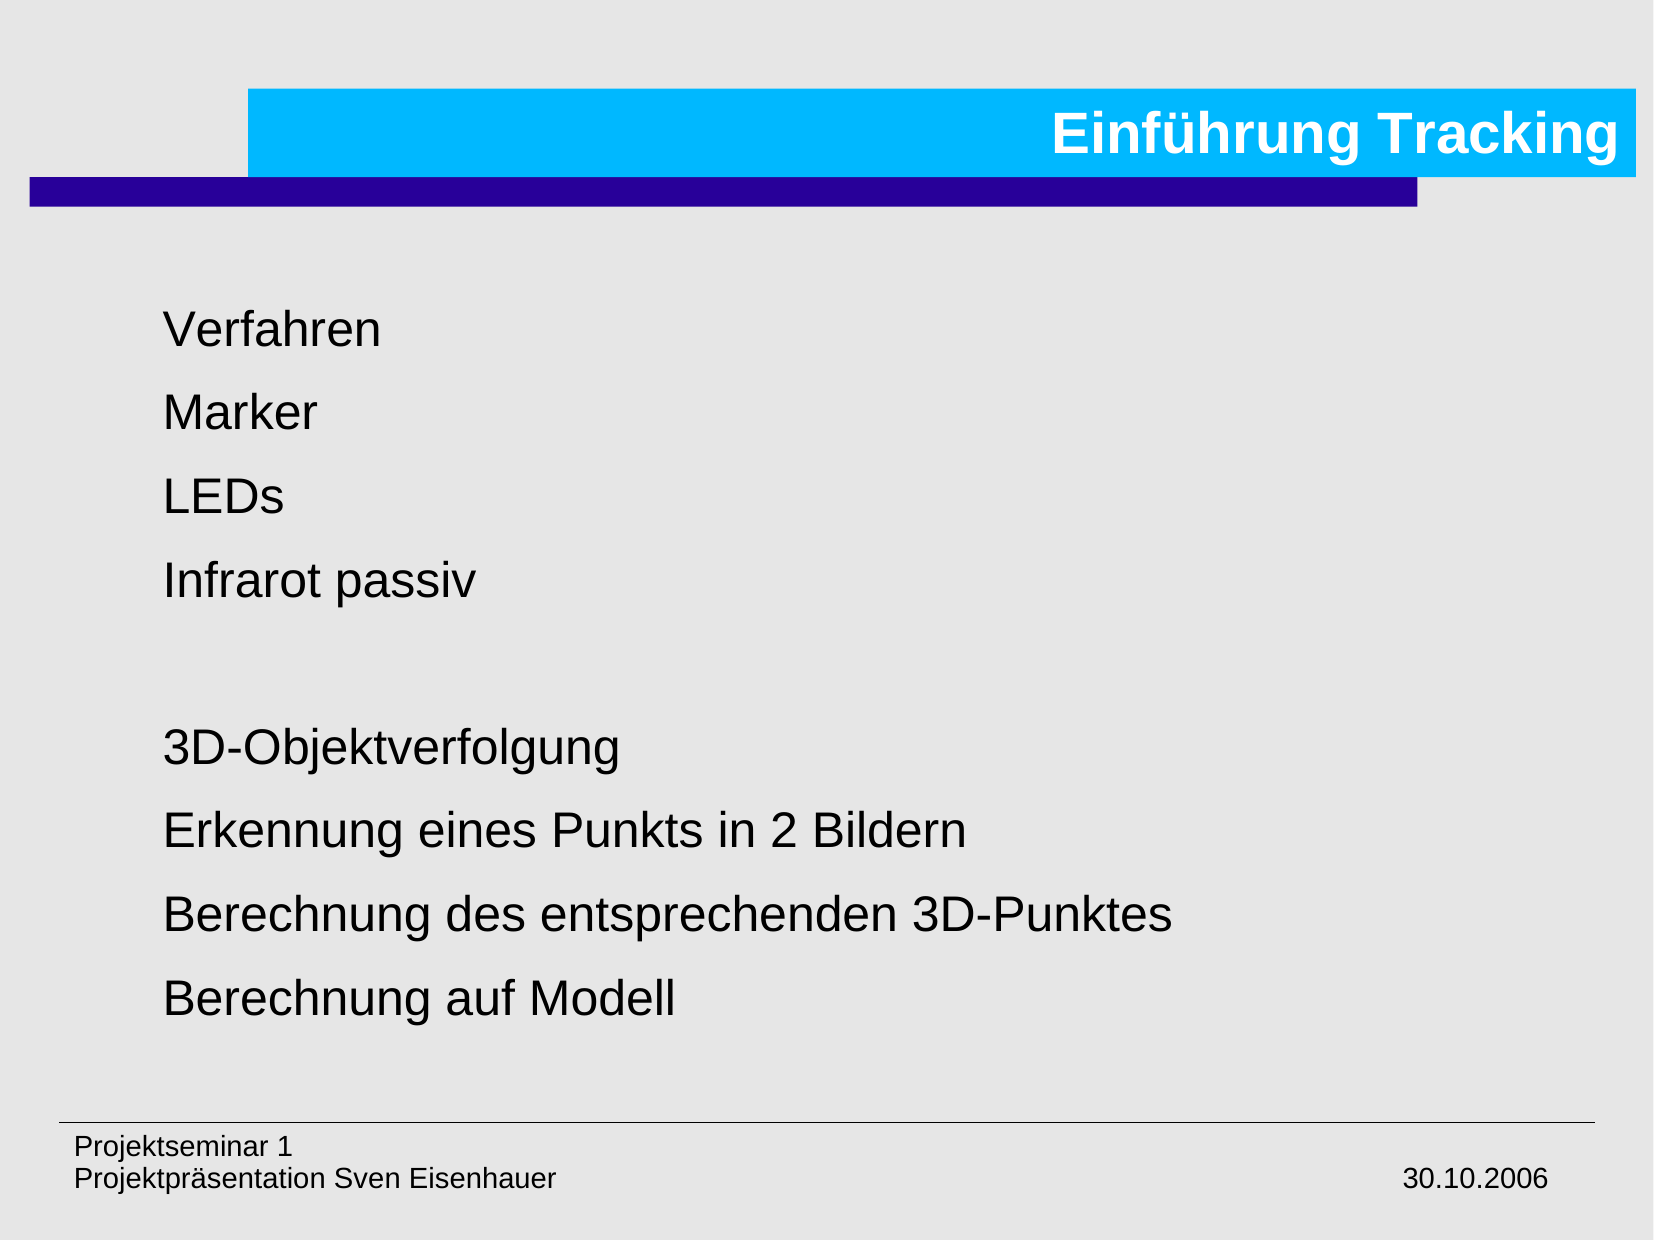

Einführung Tracking
Verfahren
Marker
LEDs
Infrarot passiv
3D-Objektverfolgung
Erkennung eines Punkts in 2 Bildern
Berechnung des entsprechenden 3D-Punktes
Berechnung auf Modell
Projektseminar 1
Projektpräsentation Sven Eisenhauer 												30.10.2006